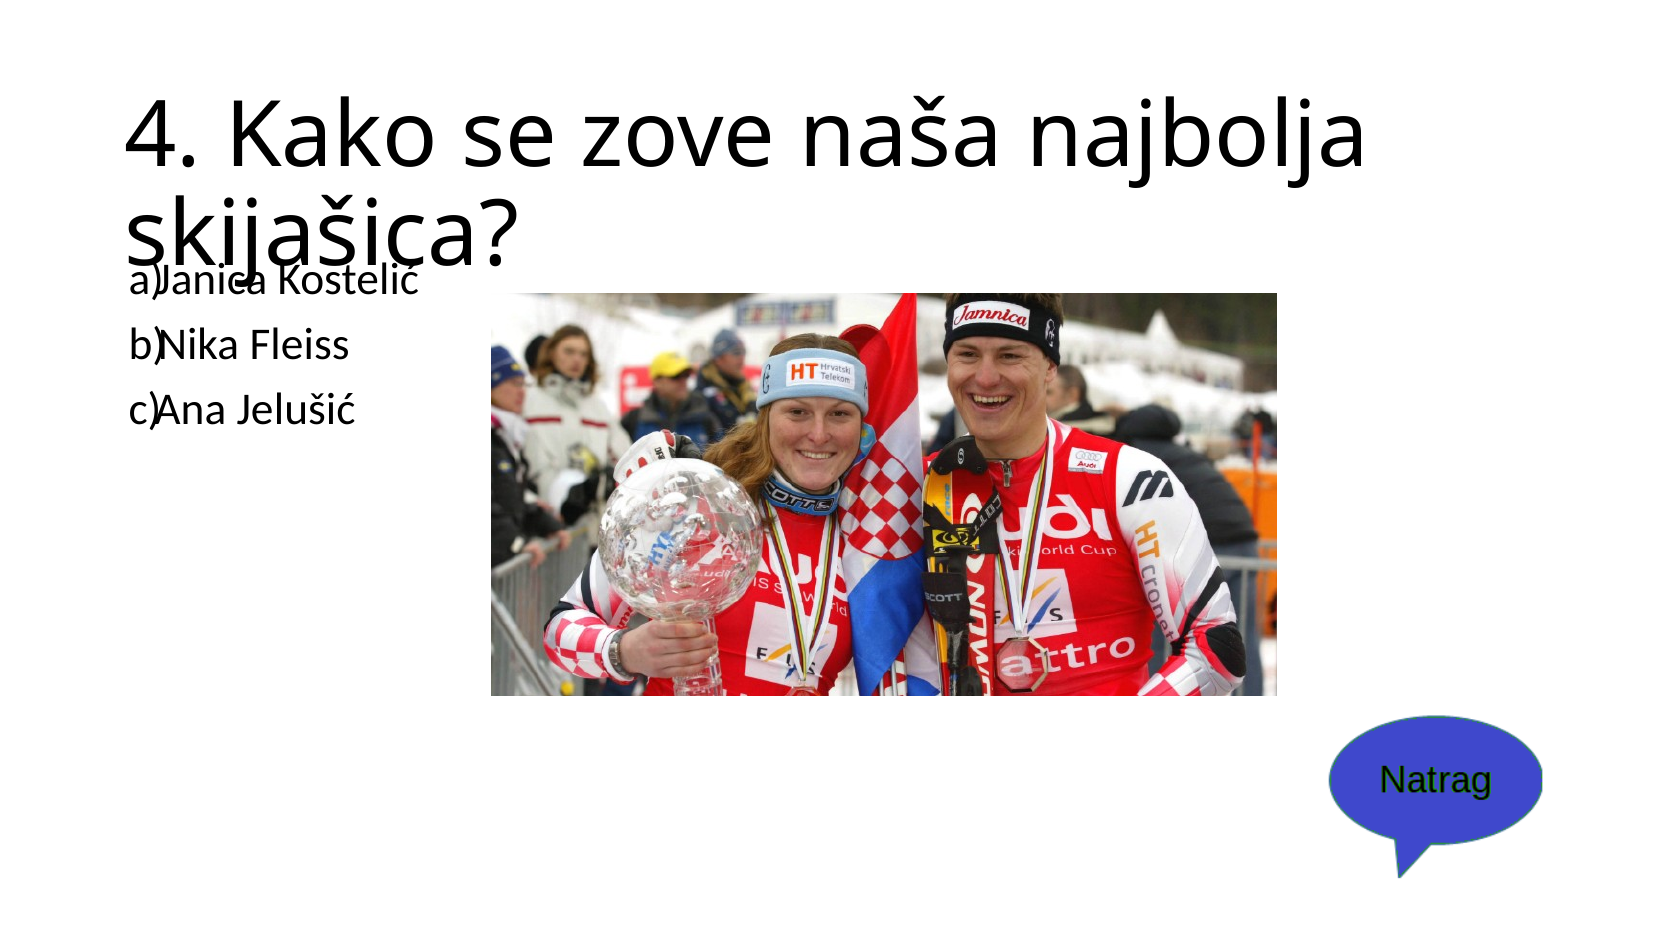

# 4. Kako se zove naša najbolja skijašica?
Janica Kostelić
Nika Fleiss
Ana Jelušić